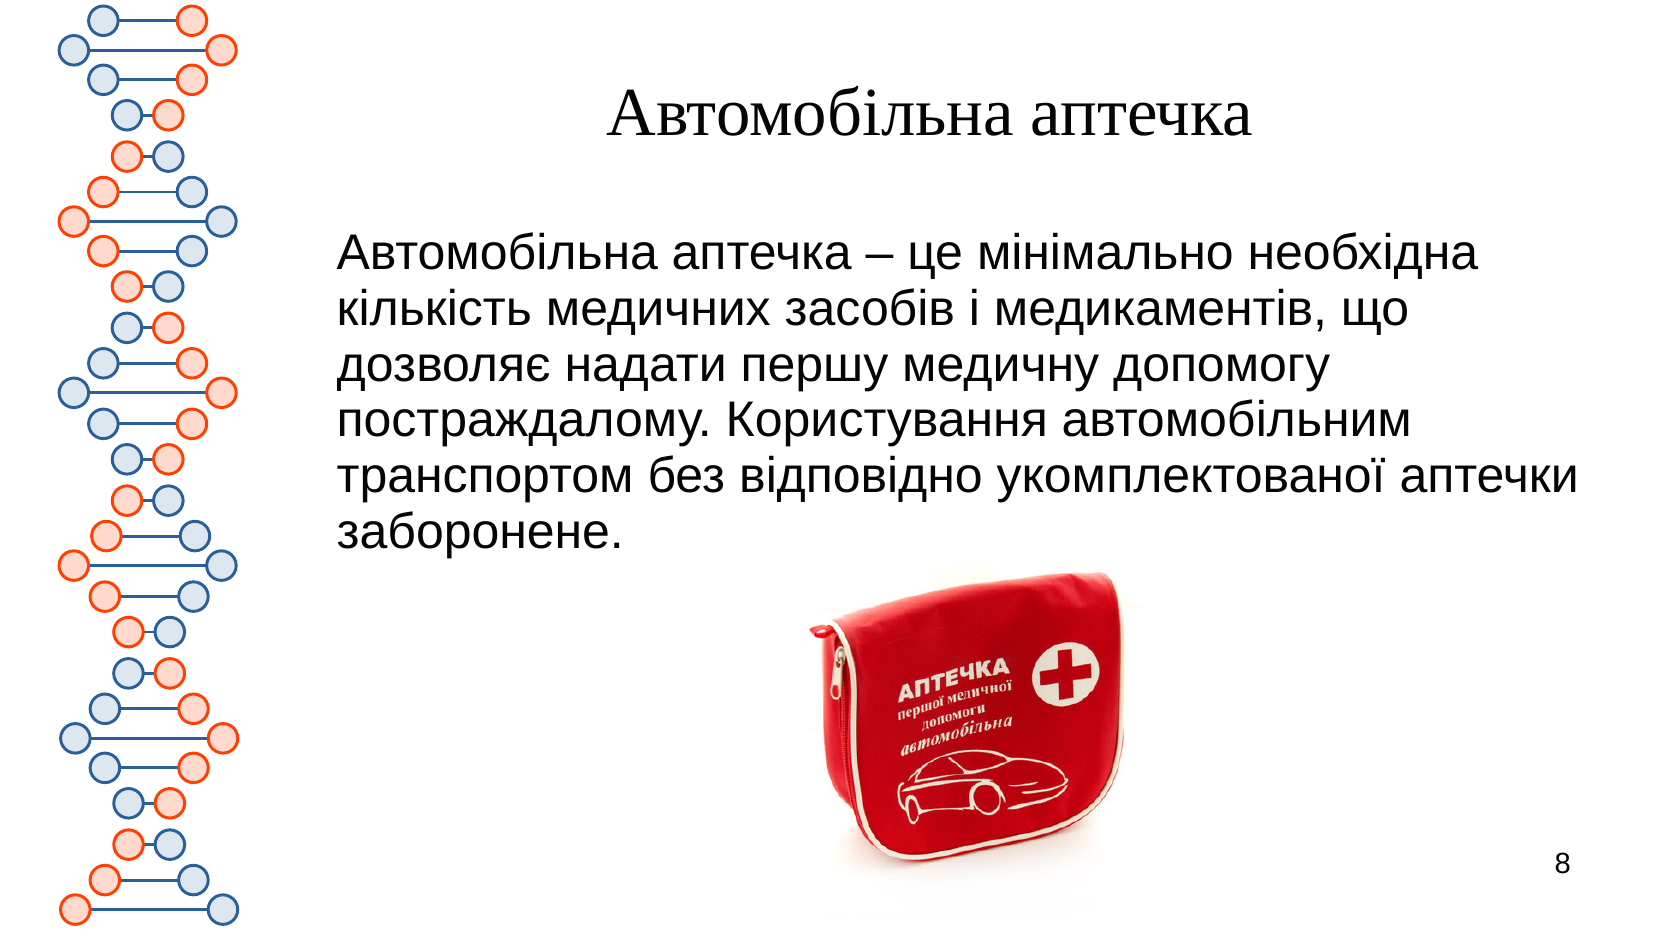

# Автомобільна аптечка
Автомобільна аптечка – це мінімально необхідна кількість медичних засобів і медикаментів, що дозволяє надати першу медичну допомогу постраждалому. Користування автомобільним транспортом без відповідно укомплектованої аптечки заборонене.
8